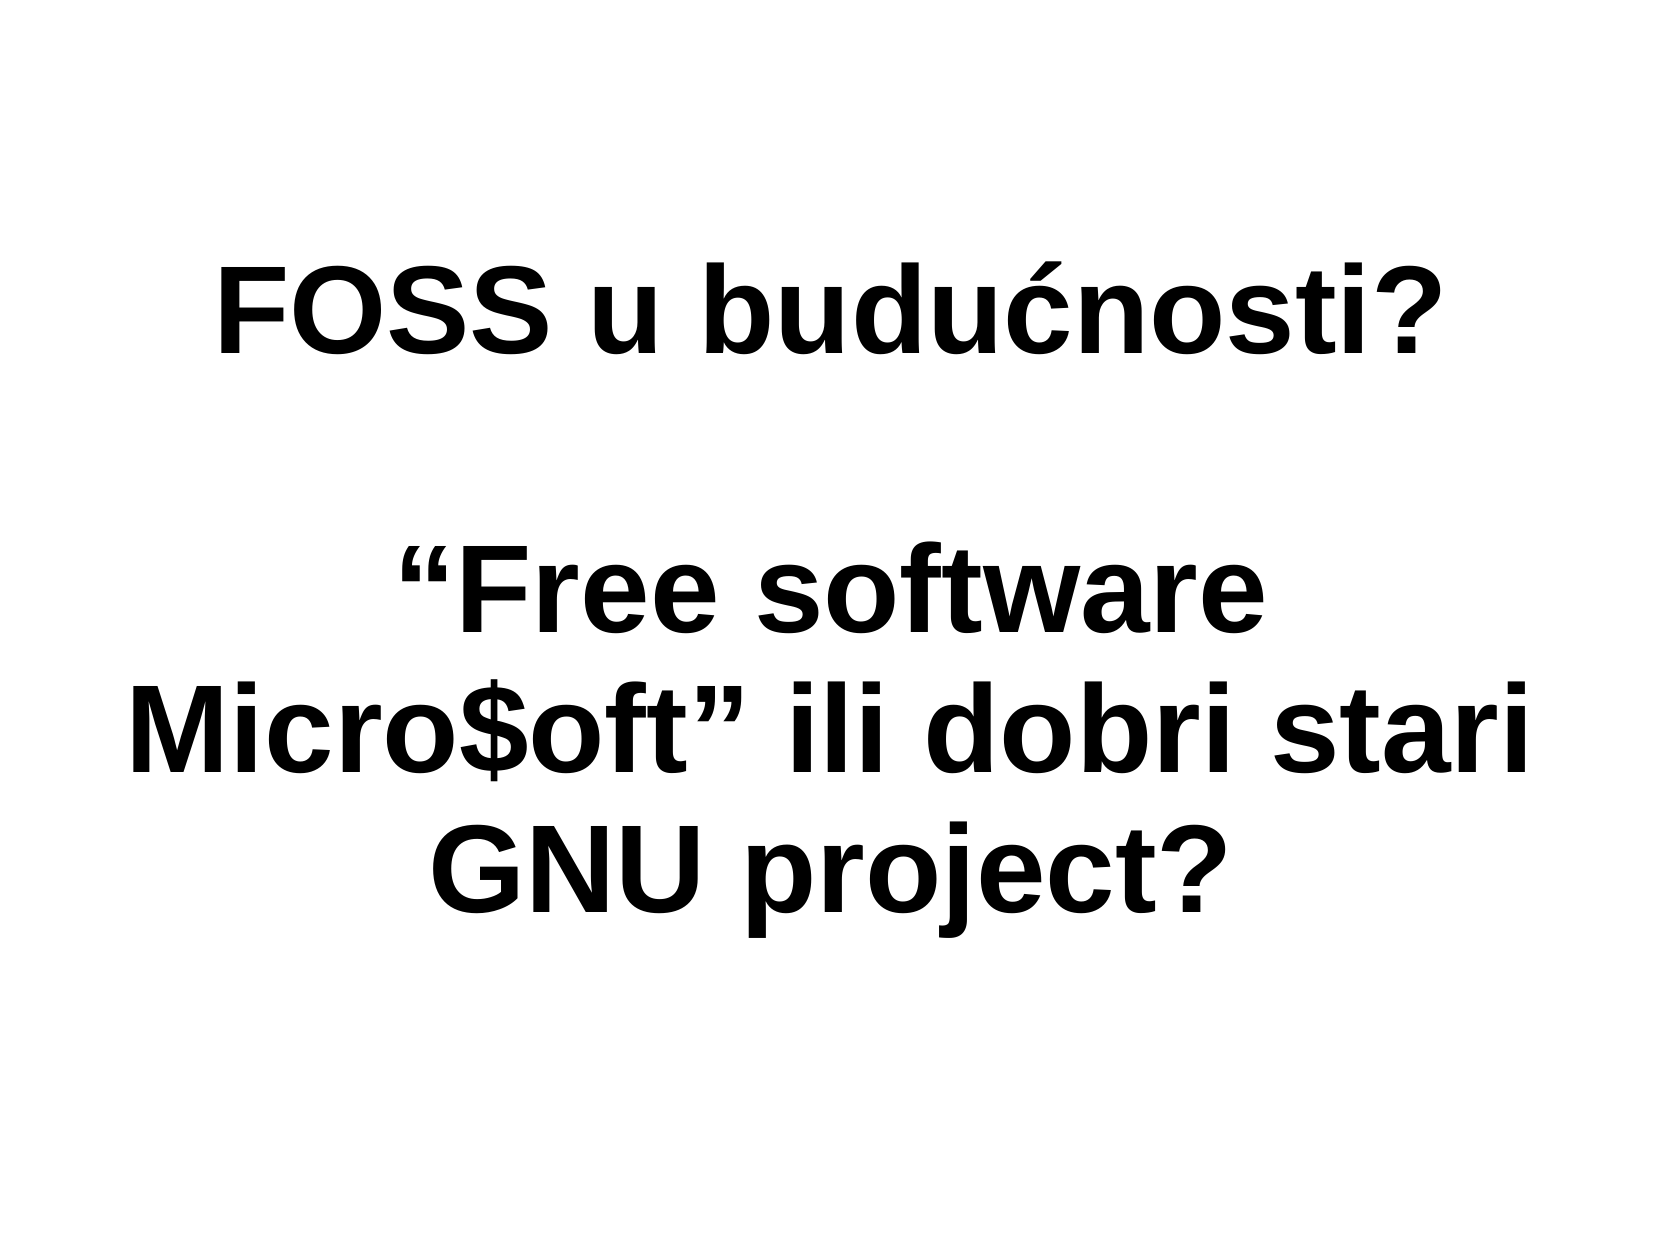

# FOSS u budućnosti?
“Free software Micro$oft” ili dobri stari GNU project?